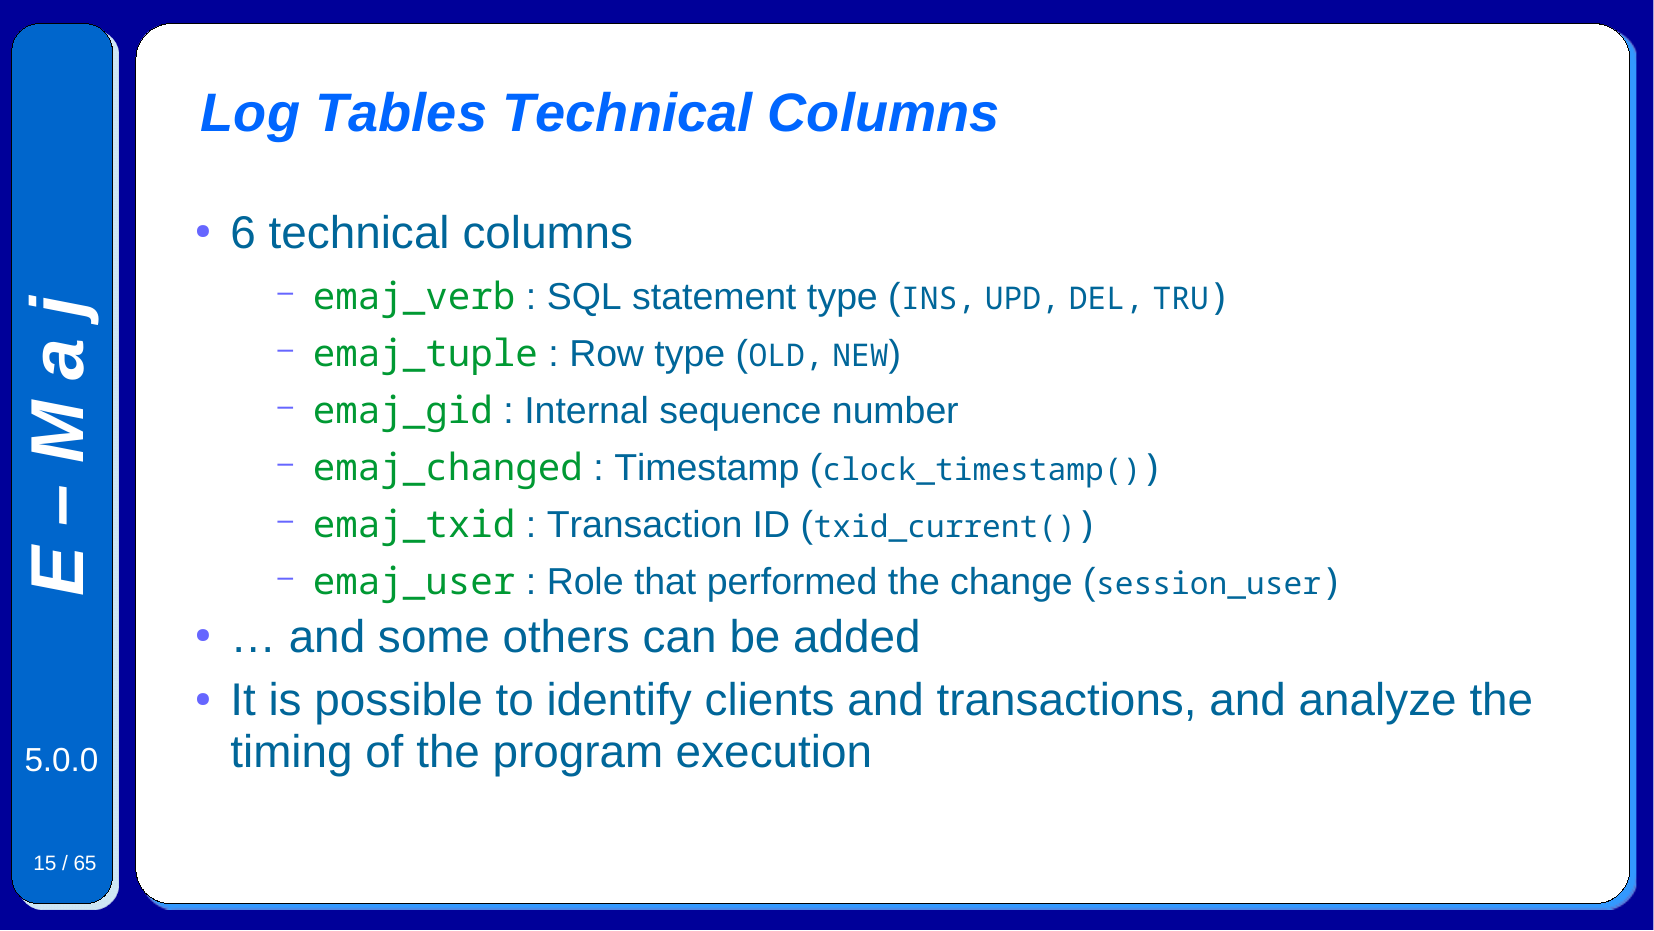

# Log Tables Technical Columns
6 technical columns
emaj_verb : SQL statement type (INS, UPD, DEL, TRU)
emaj_tuple : Row type (OLD, NEW)
emaj_gid : Internal sequence number
emaj_changed : Timestamp (clock_timestamp())
emaj_txid : Transaction ID (txid_current())
emaj_user : Role that performed the change (session_user)
… and some others can be added
It is possible to identify clients and transactions, and analyze the timing of the program execution